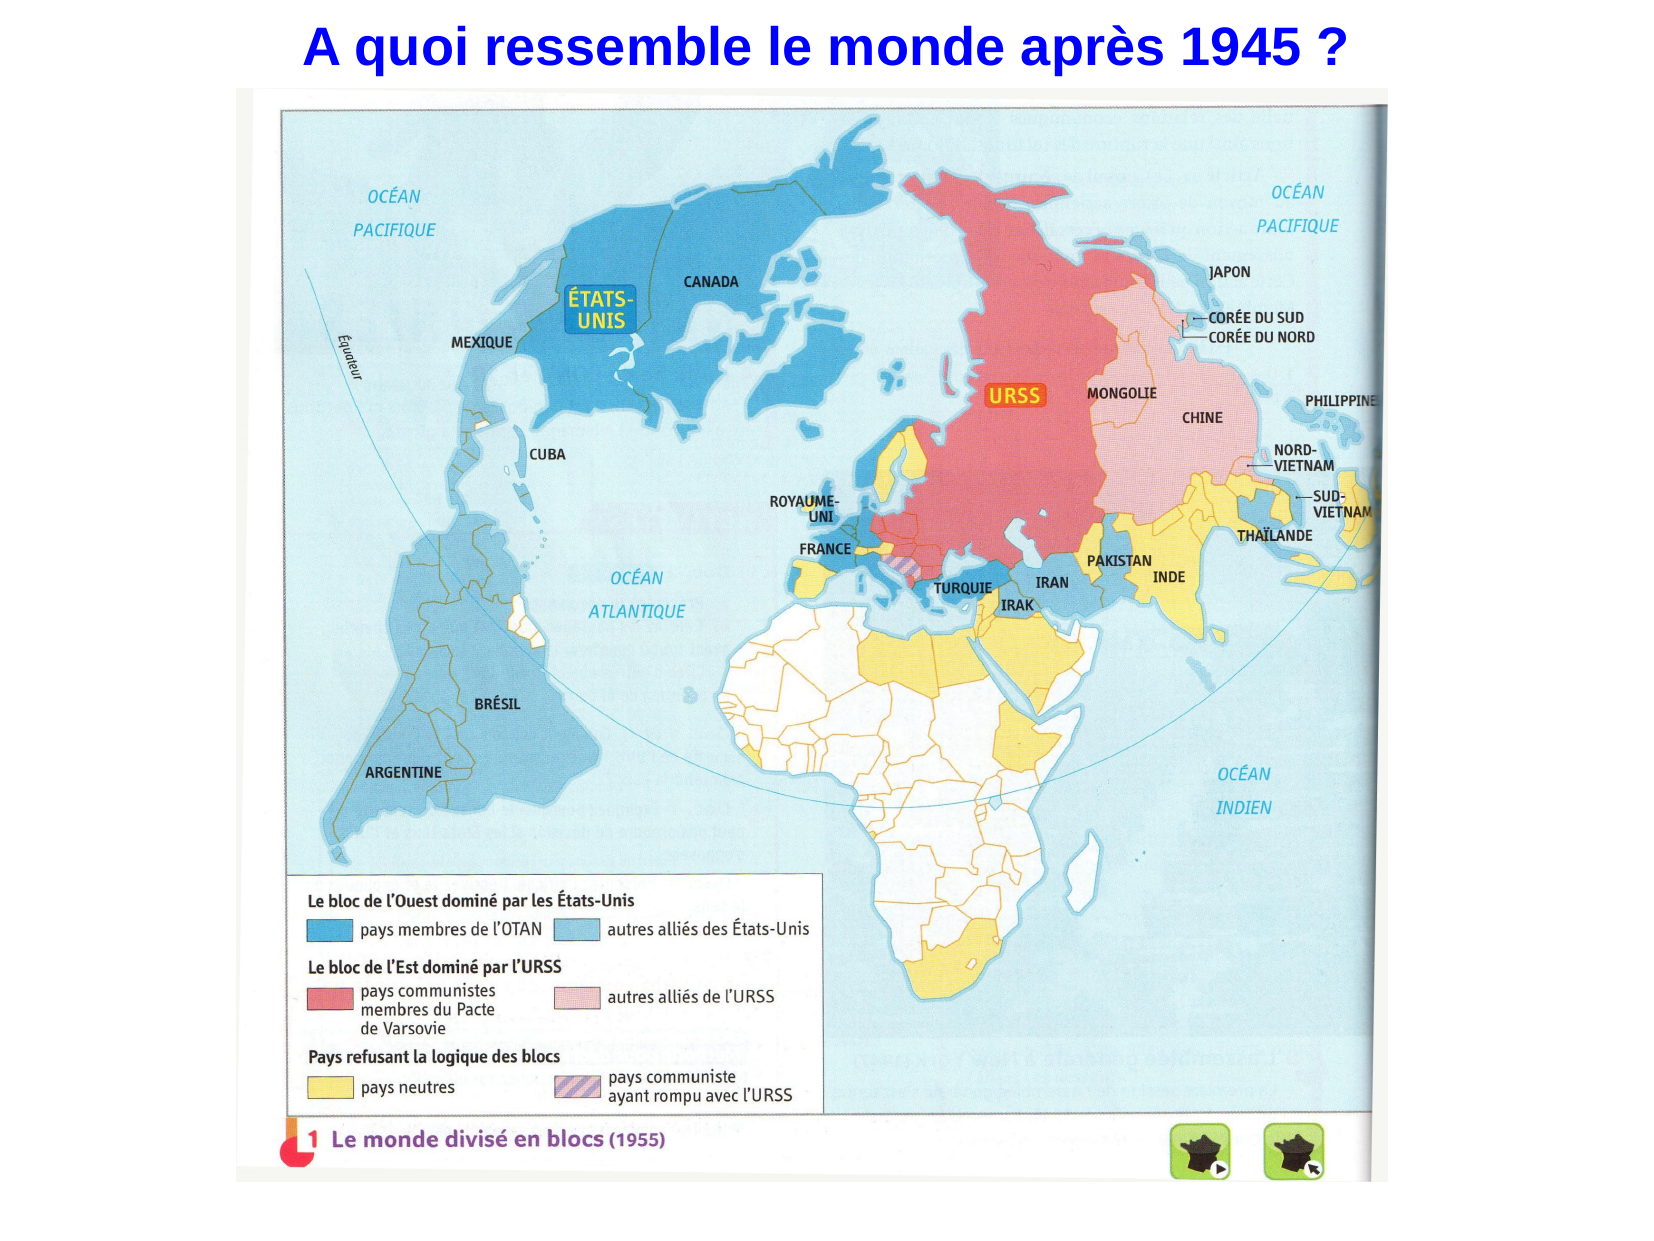

A quoi ressemble le monde après 1945 ?